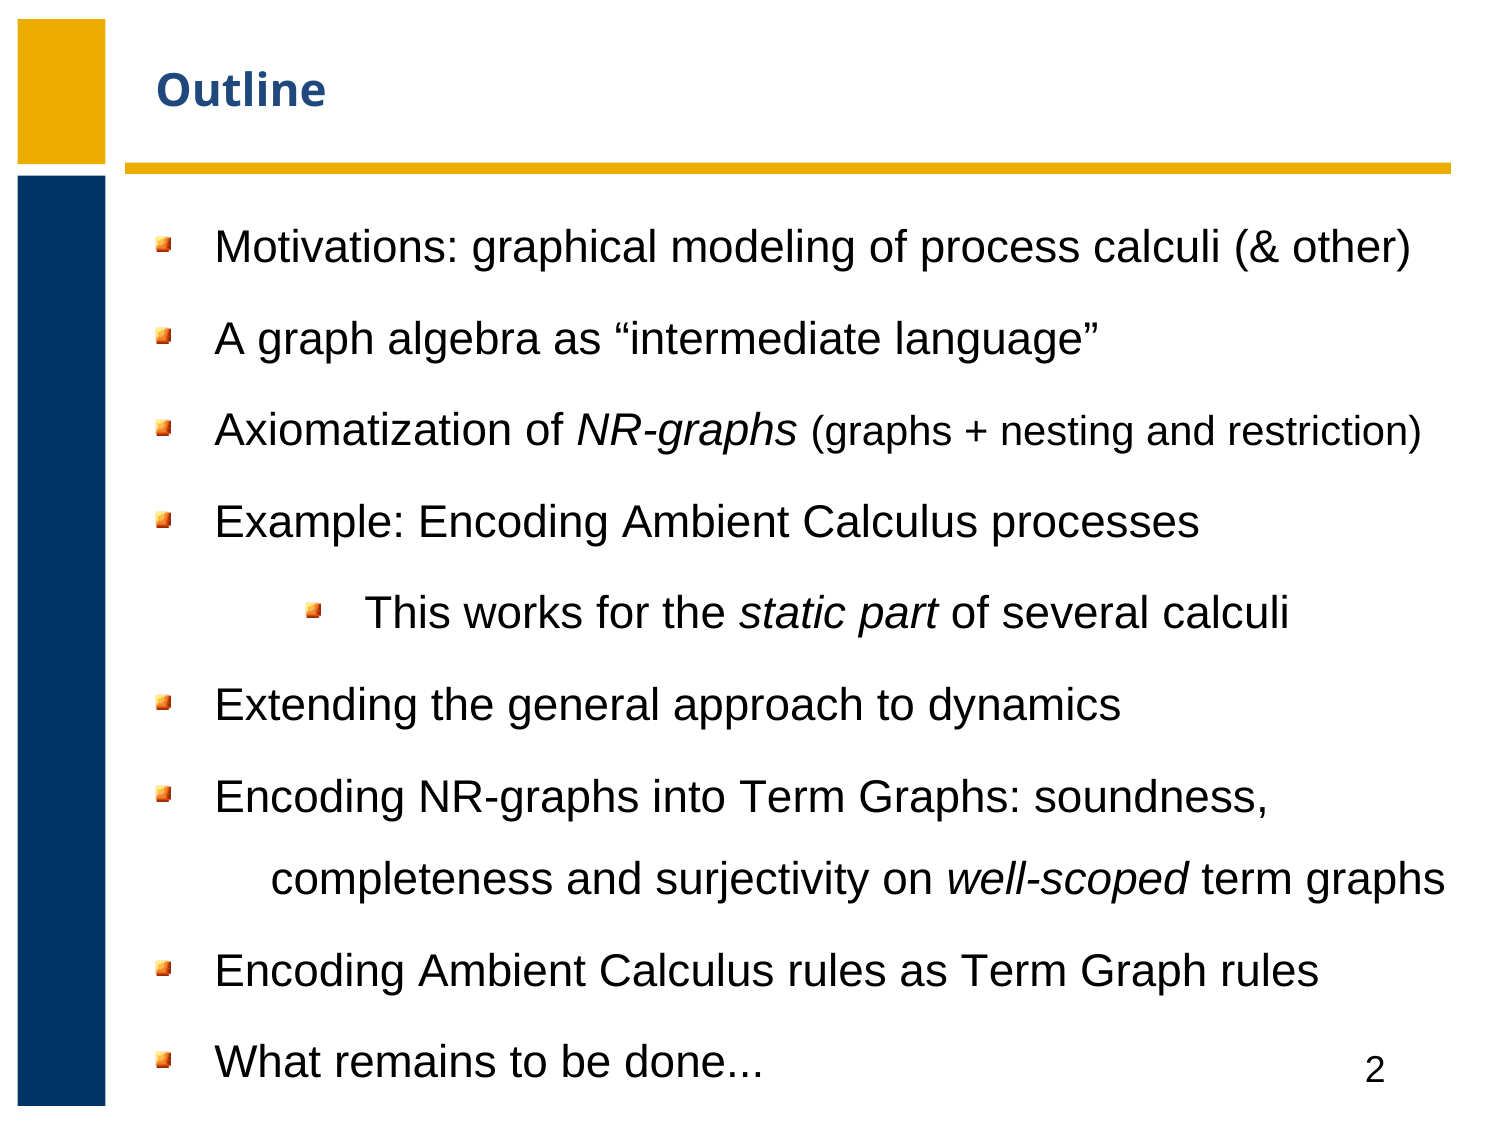

# Outline
Motivations: graphical modeling of process calculi (& other)
A graph algebra as “intermediate language”
Axiomatization of NR-graphs (graphs + nesting and restriction)
Example: Encoding Ambient Calculus processes
This works for the static part of several calculi
Extending the general approach to dynamics
Encoding NR-graphs into Term Graphs: soundness, completeness and surjectivity on well-scoped term graphs
Encoding Ambient Calculus rules as Term Graph rules
What remains to be done...
2